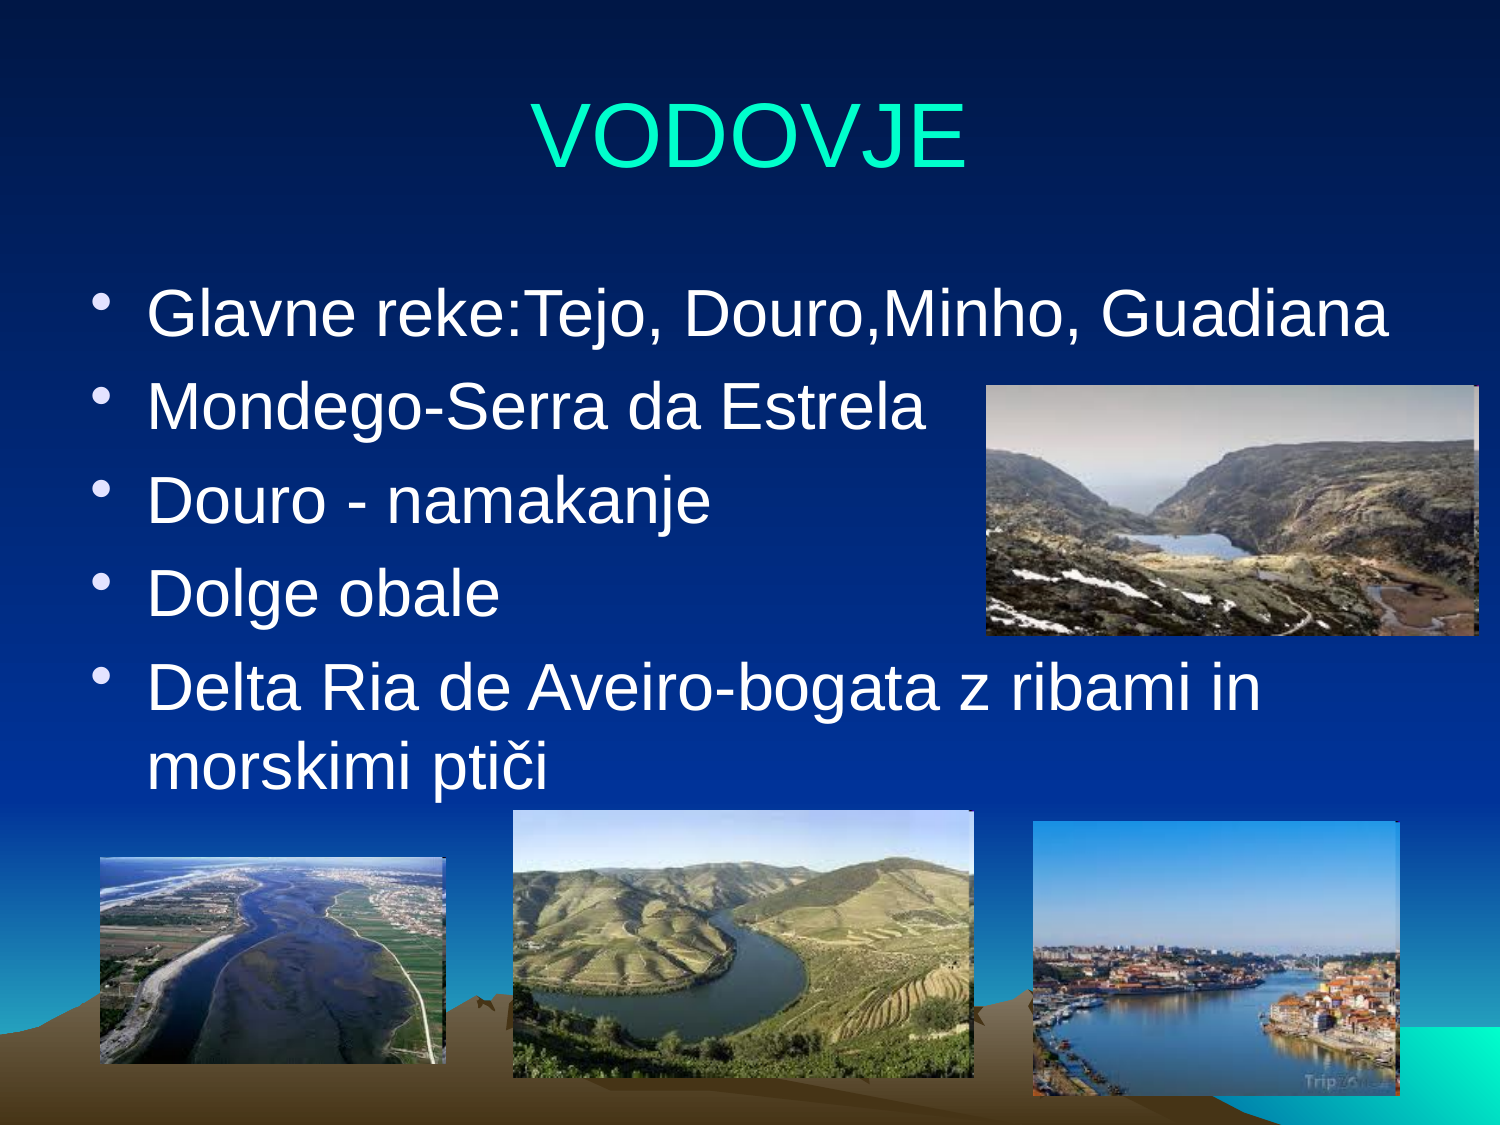

# VODOVJE
Glavne reke:Tejo, Douro,Minho, Guadiana
Mondego-Serra da Estrela
Douro - namakanje
Dolge obale
Delta Ria de Aveiro-bogata z ribami in morskimi ptiči